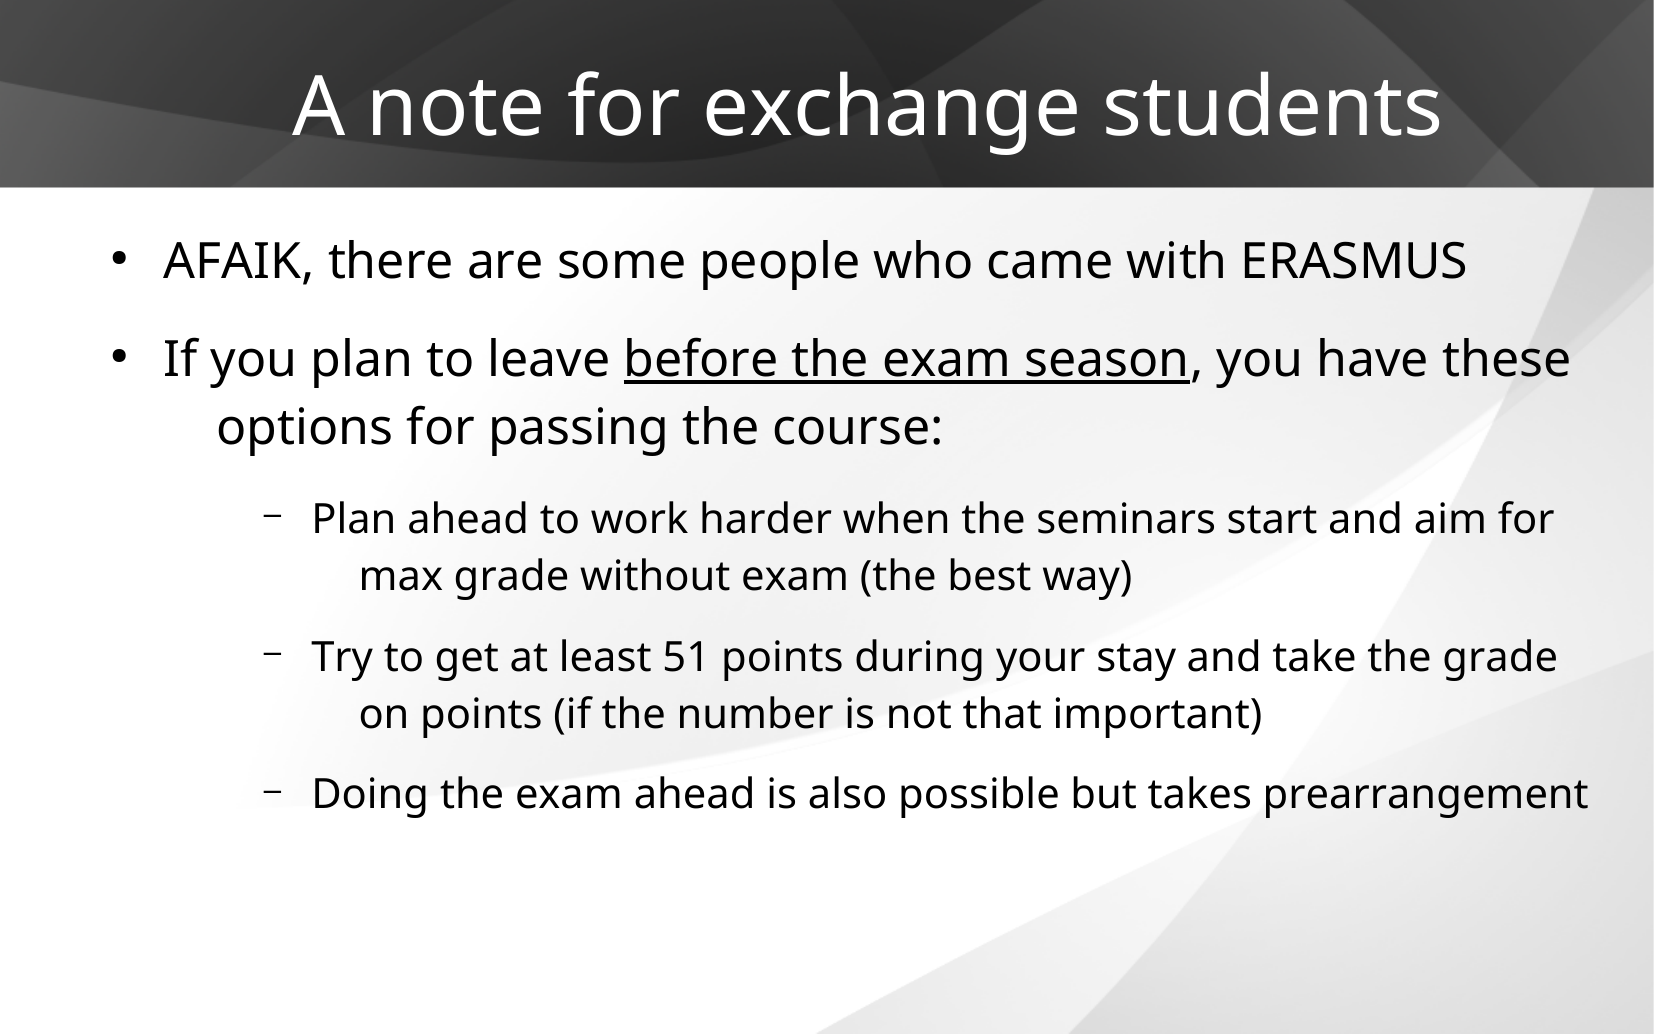

# A note for exchange students
AFAIK, there are some people who came with ERASMUS
If you plan to leave before the exam season, you have these options for passing the course:
Plan ahead to work harder when the seminars start and aim for max grade without exam (the best way)
Try to get at least 51 points during your stay and take the grade on points (if the number is not that important)
Doing the exam ahead is also possible but takes prearrangement